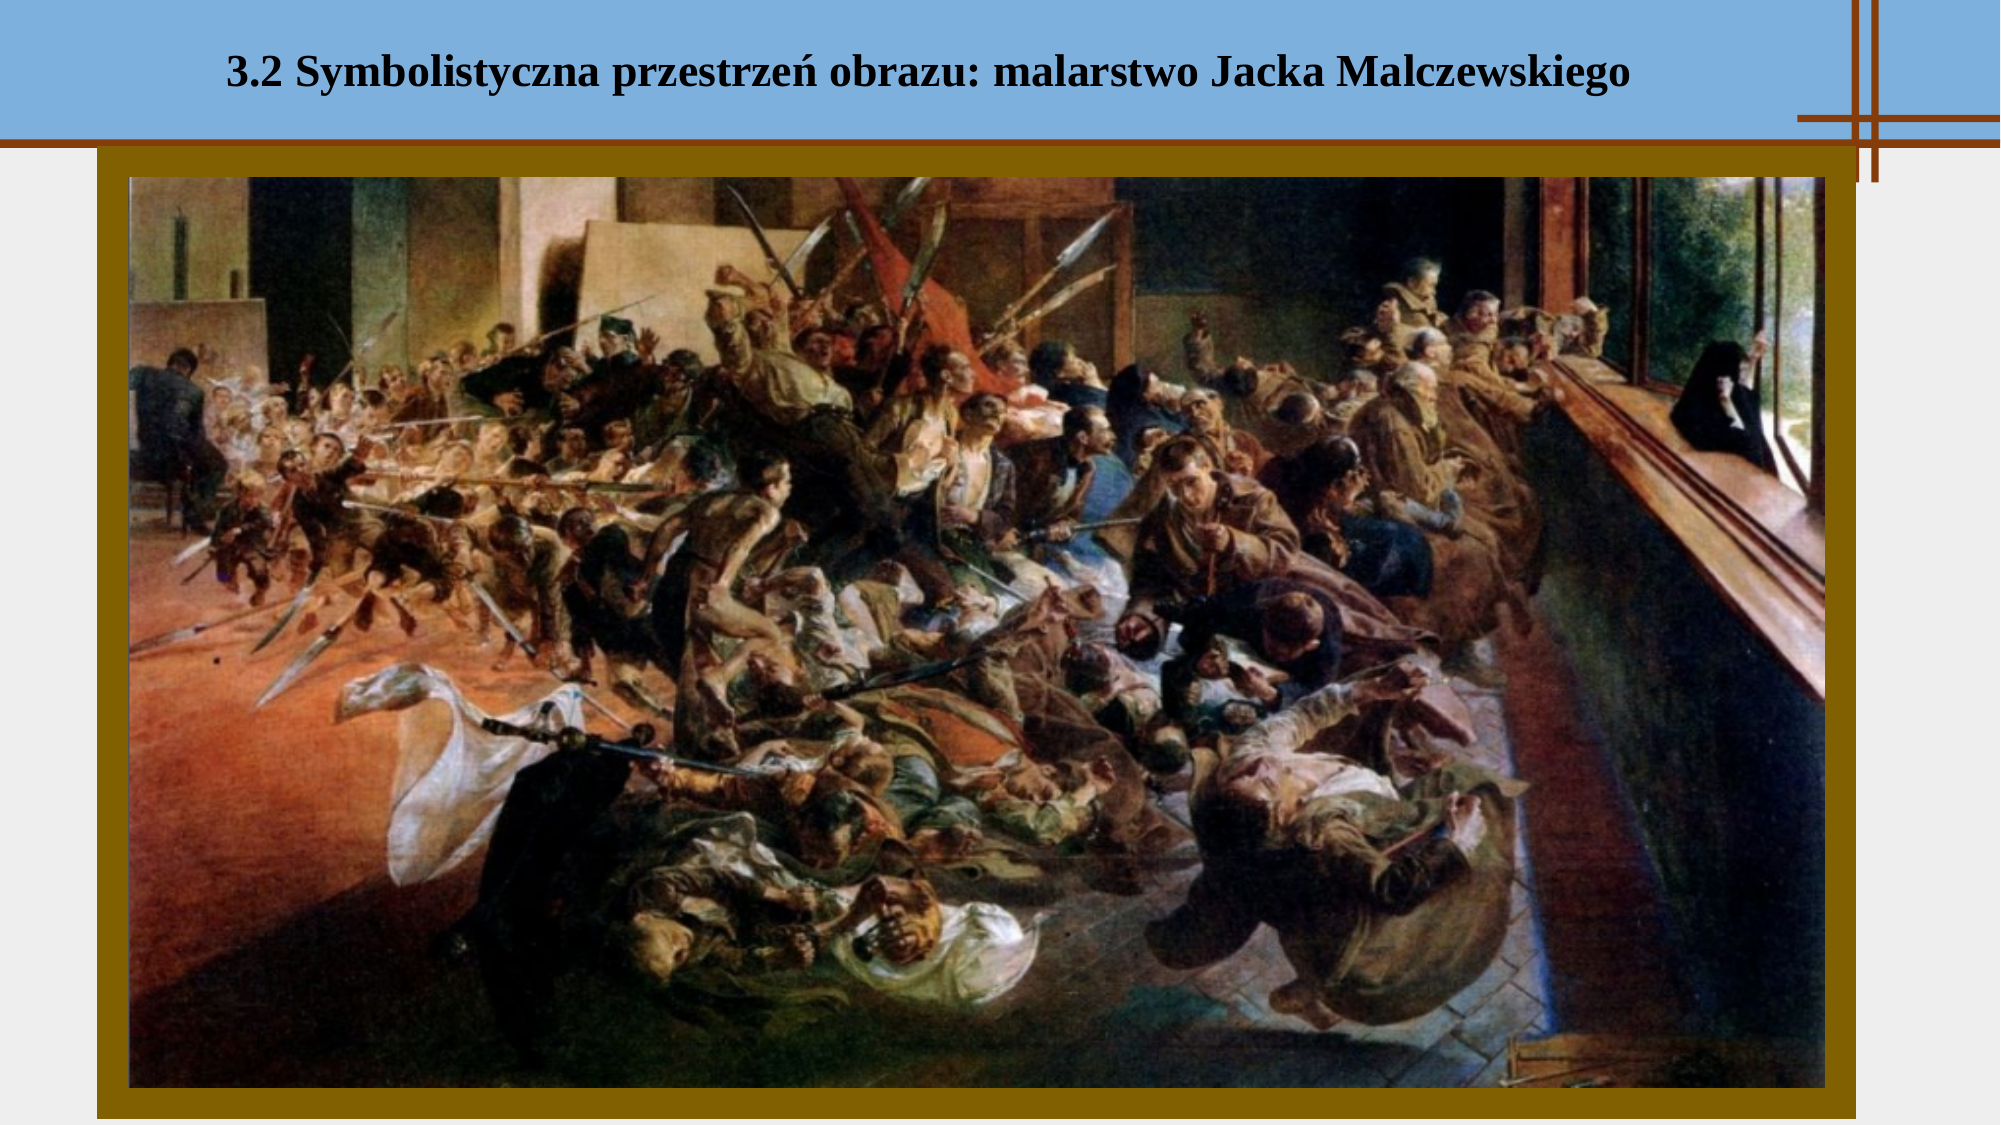

3.2 Symbolistyczna przestrzeń obrazu: malarstwo Jacka Malczewskiego